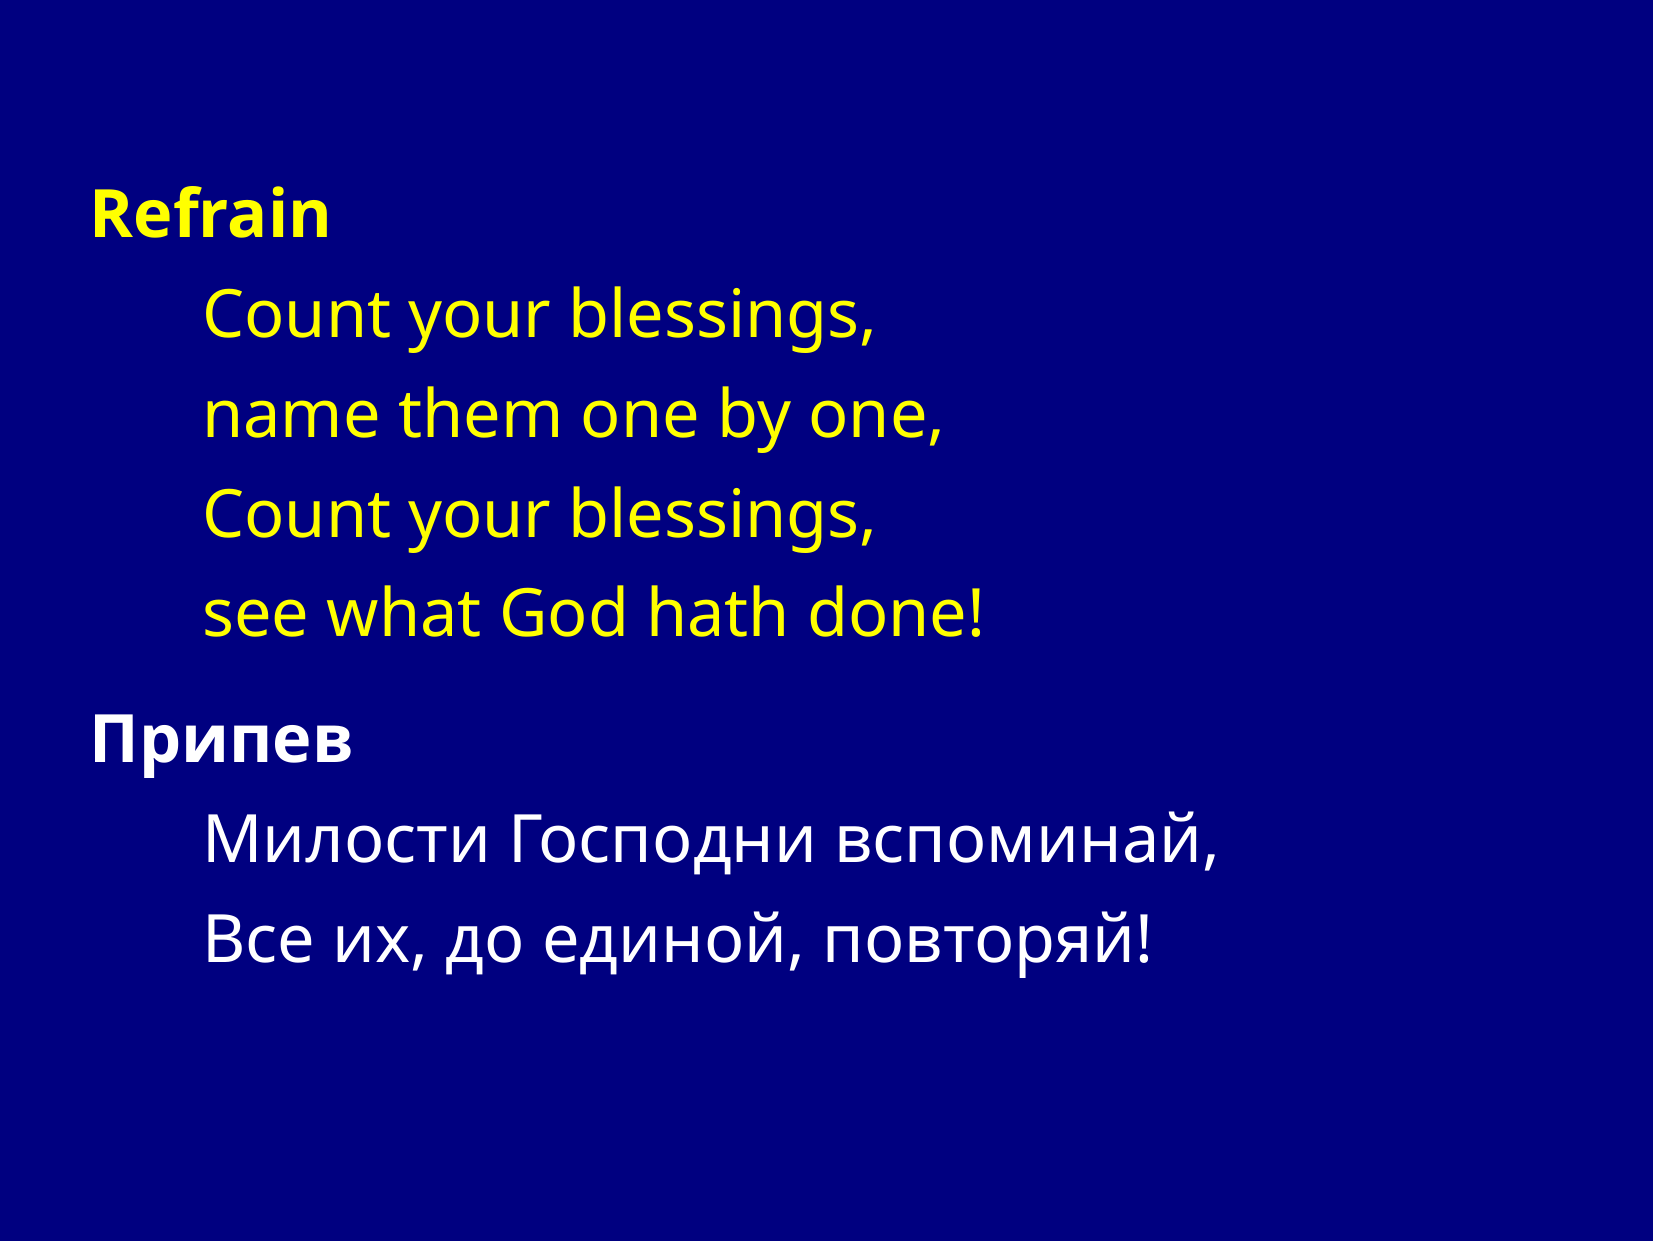

Refrain
	Count your blessings,
	name them one by one,
	Count your blessings,
	see what God hath done!
Припев
	Милости Господни вспоминай,
	Все их, до единой, повторяй!